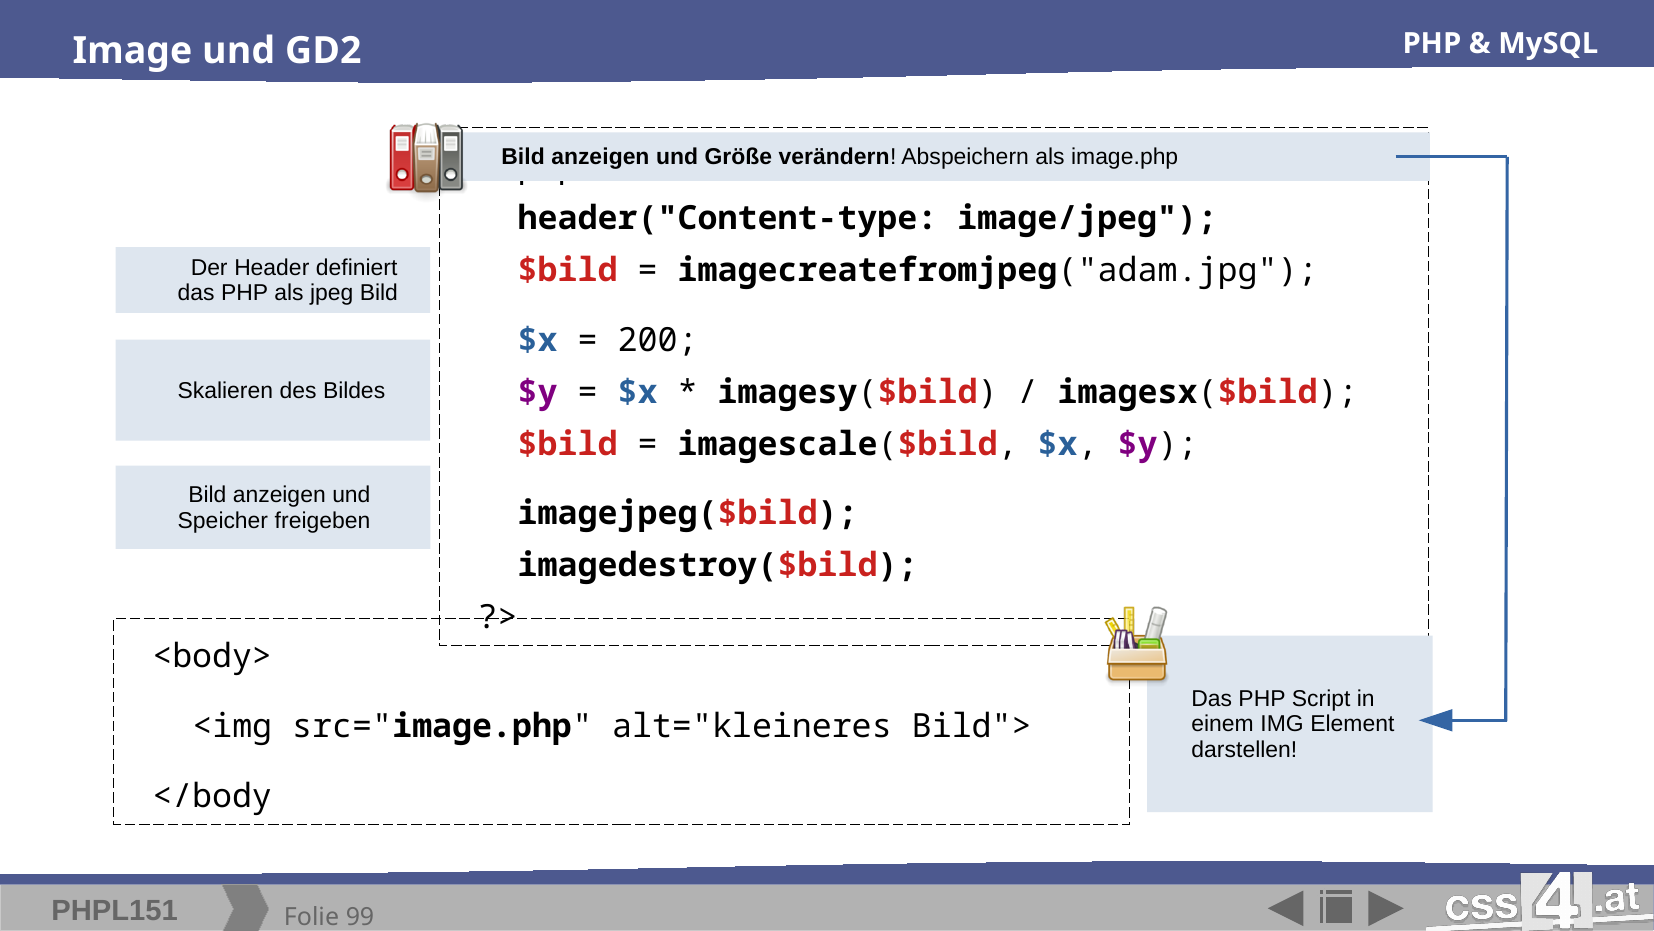

PHP & MySQL
Image und GD2
<?php
 header("Content-type: image/jpeg");
 $bild = imagecreatefromjpeg("adam.jpg");
 $x = 200;
 $y = $x * imagesy($bild) / imagesx($bild);
 $bild = imagescale($bild, $x, $y);
 imagejpeg($bild);
 imagedestroy($bild);
?>
Bild anzeigen und Größe verändern! Abspeichern als image.php
Der Header definiert das PHP als jpeg Bild
Skalieren des Bildes
Bild anzeigen und
Speicher freigeben
<body>
 <img src="image.php" alt="kleineres Bild">
</body
Das PHP Script in einem IMG Element
darstellen!
PHPL151
Folie